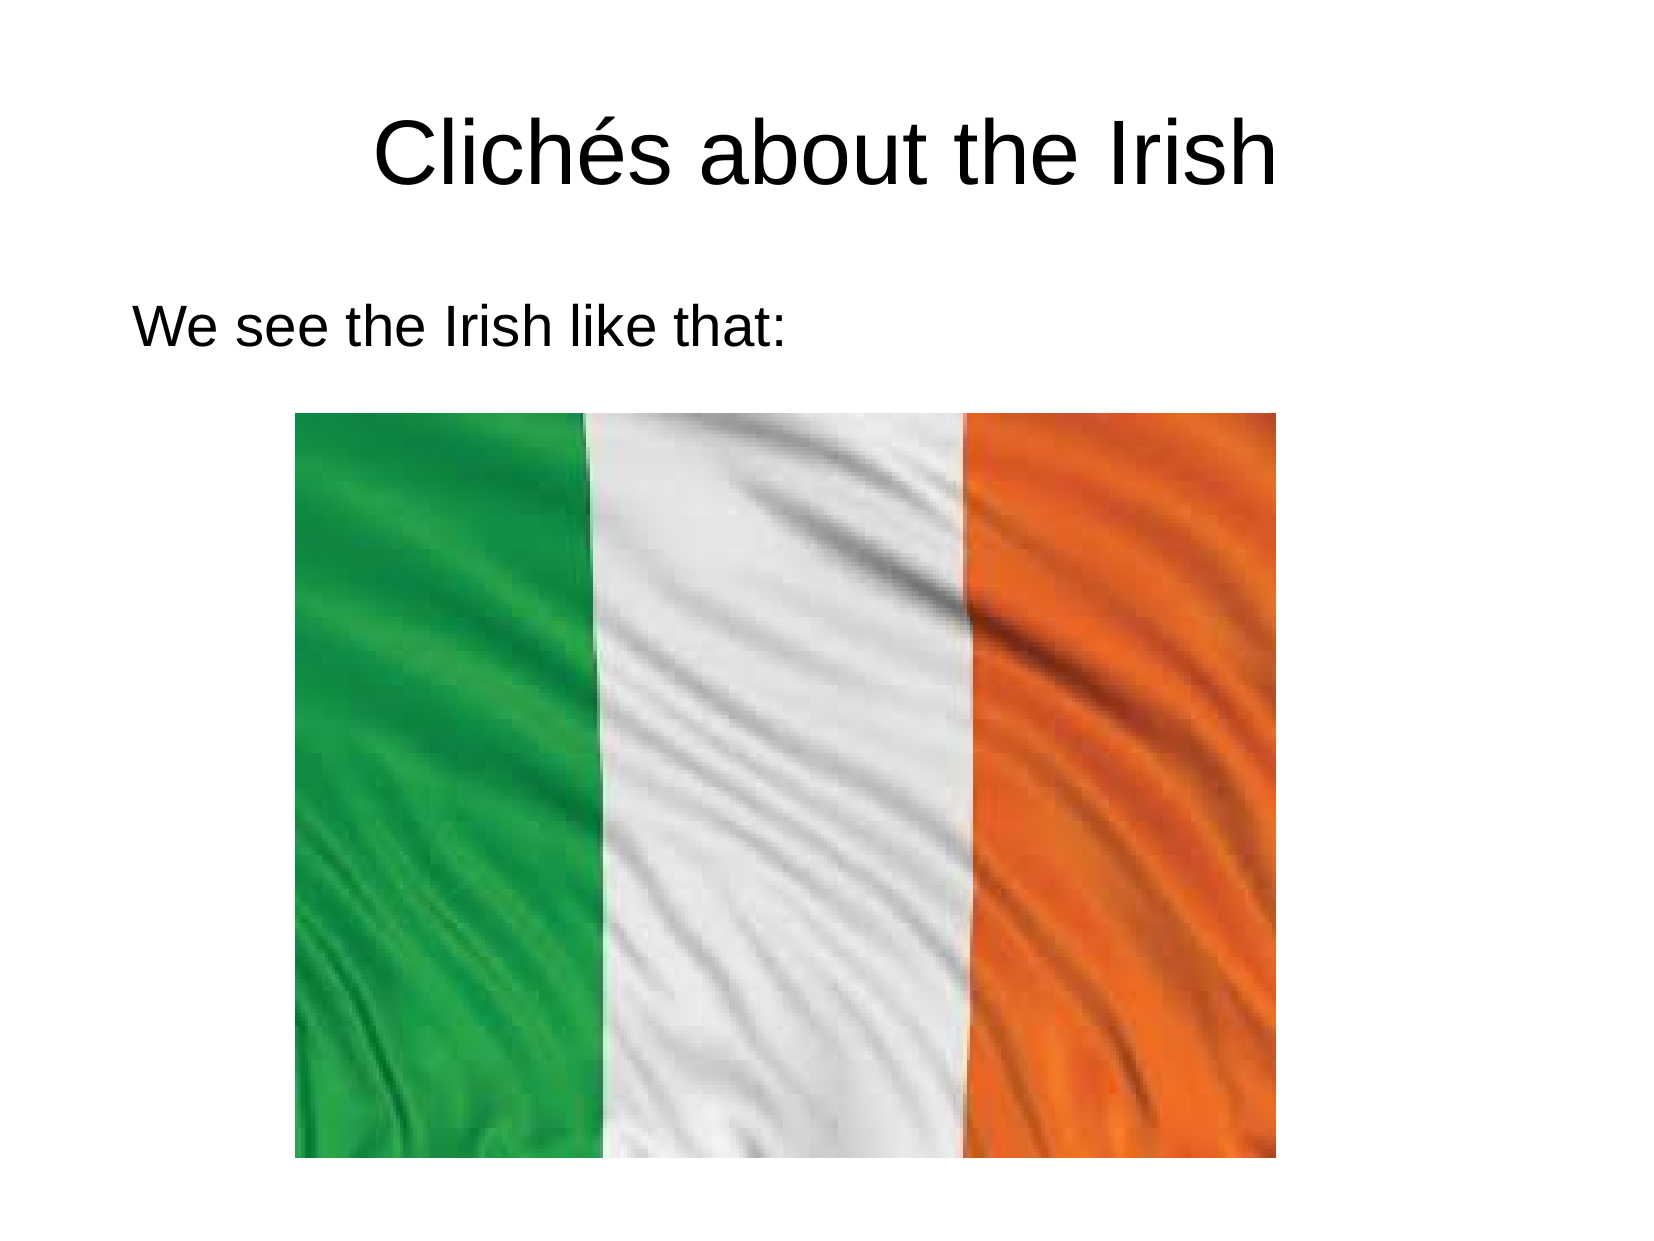

# Clichés about the Irish
We see the Irish like that: